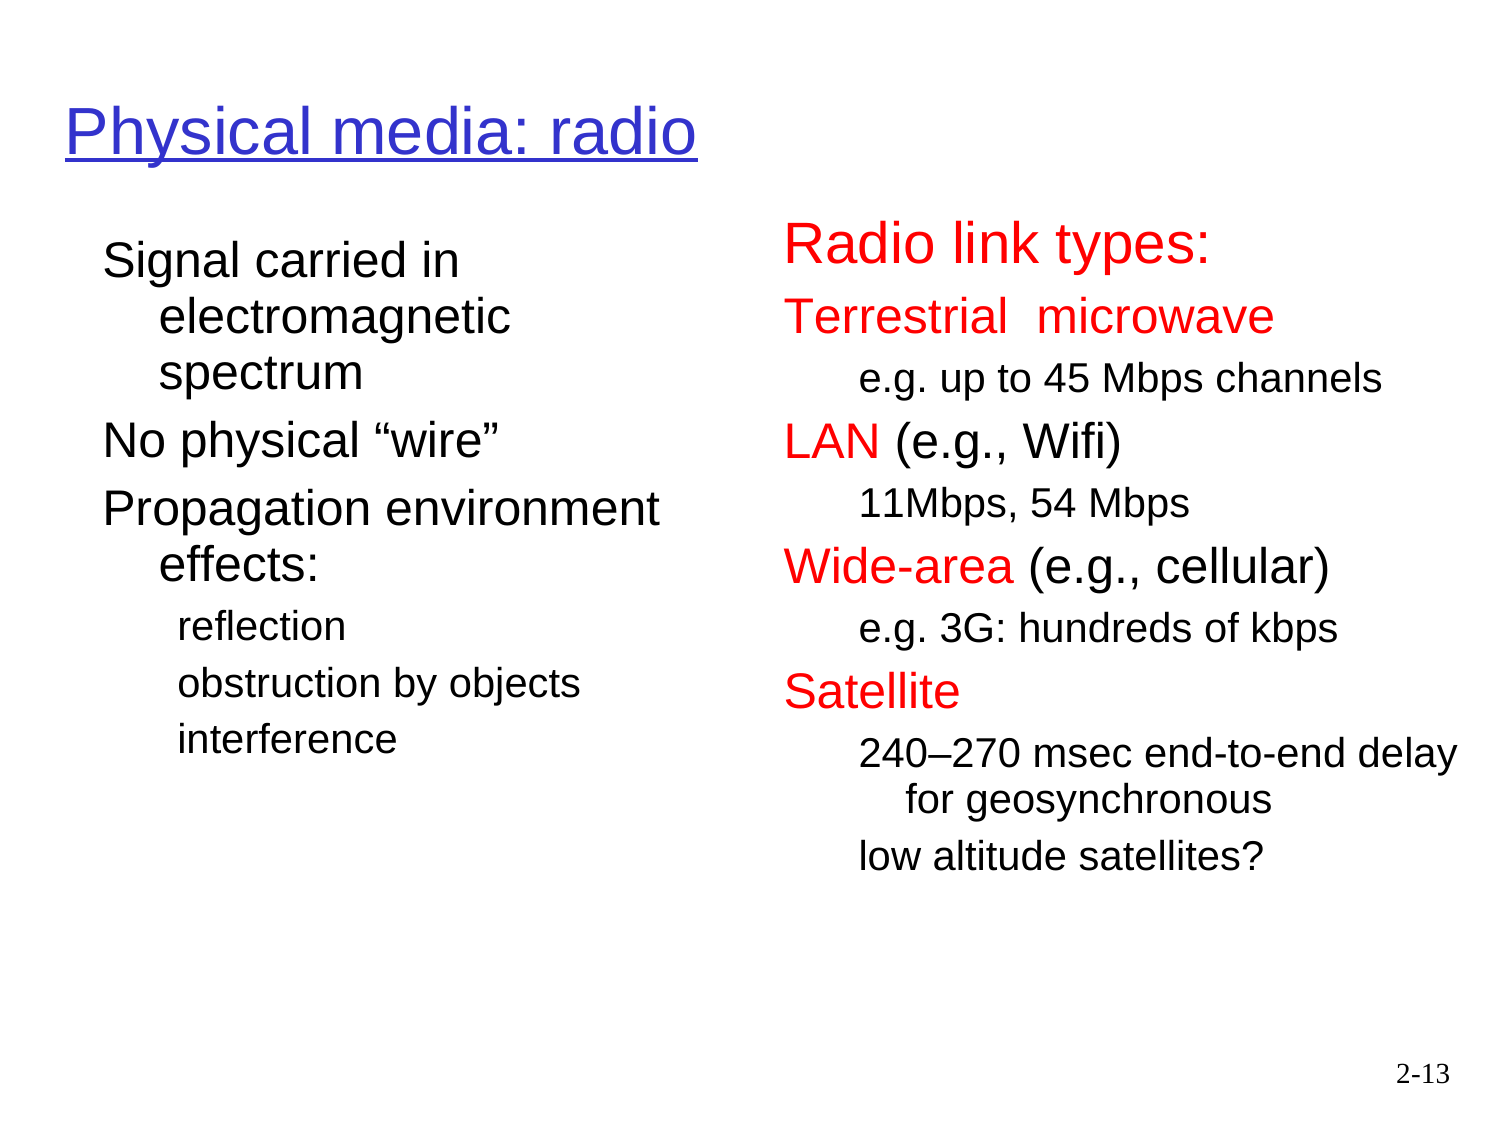

# Physical media: radio
Radio link types:
Terrestrial microwave
e.g. up to 45 Mbps channels
LAN (e.g., Wifi)
11Mbps, 54 Mbps
Wide-area (e.g., cellular)
e.g. 3G: hundreds of kbps
Satellite
240–270 msec end-to-end delay for geosynchronous
low altitude satellites?
Signal carried in electromagnetic spectrum
No physical “wire”
Propagation environment effects:
reflection
obstruction by objects
interference
13